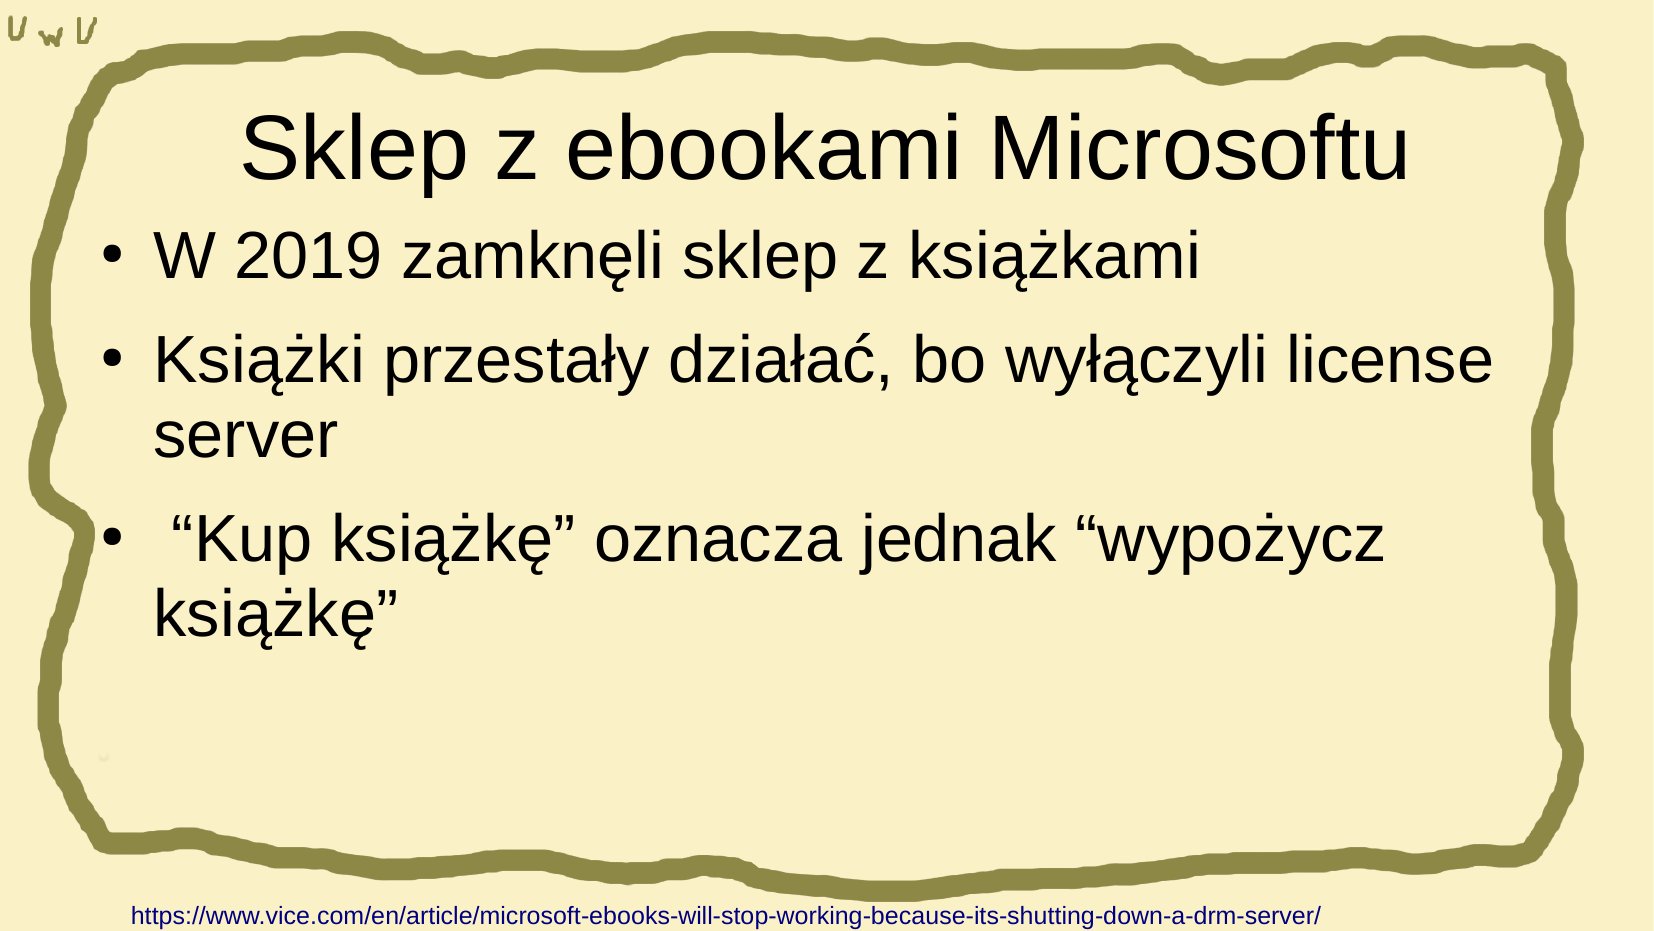

# Sklep z ebookami Microsoftu
W 2019 zamknęli sklep z książkami
Książki przestały działać, bo wyłączyli license server
 “Kup książkę” oznacza jednak “wypożycz książkę”
https://www.vice.com/en/article/microsoft-ebooks-will-stop-working-because-its-shutting-down-a-drm-server/